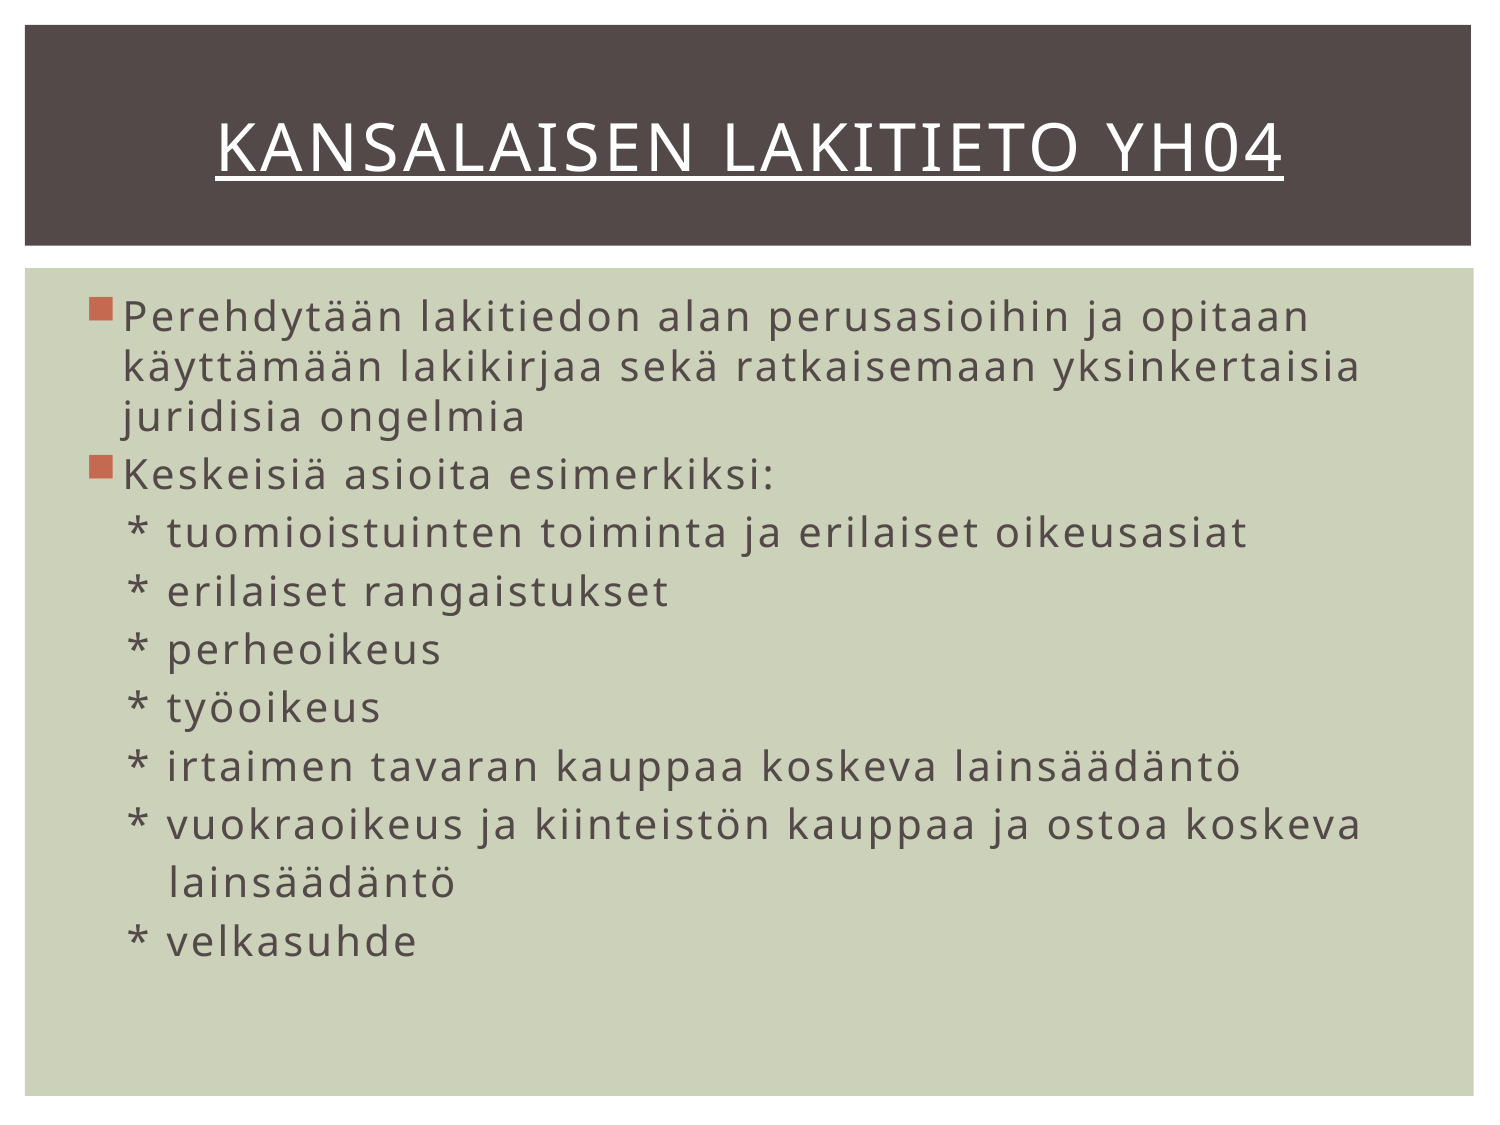

KANSALAISEN LAKITIETO YH04
# Perehdytään lakitiedon alan perusasioihin ja opitaan käyttämään lakikirjaa sekä ratkaisemaan yksinkertaisia juridisia ongelmia
Keskeisiä asioita esimerkiksi:
 * tuomioistuinten toiminta ja erilaiset oikeusasiat
 * erilaiset rangaistukset
 * perheoikeus
 * työoikeus
 * irtaimen tavaran kauppaa koskeva lainsäädäntö
 * vuokraoikeus ja kiinteistön kauppaa ja ostoa koskeva
 lainsäädäntö
 * velkasuhde